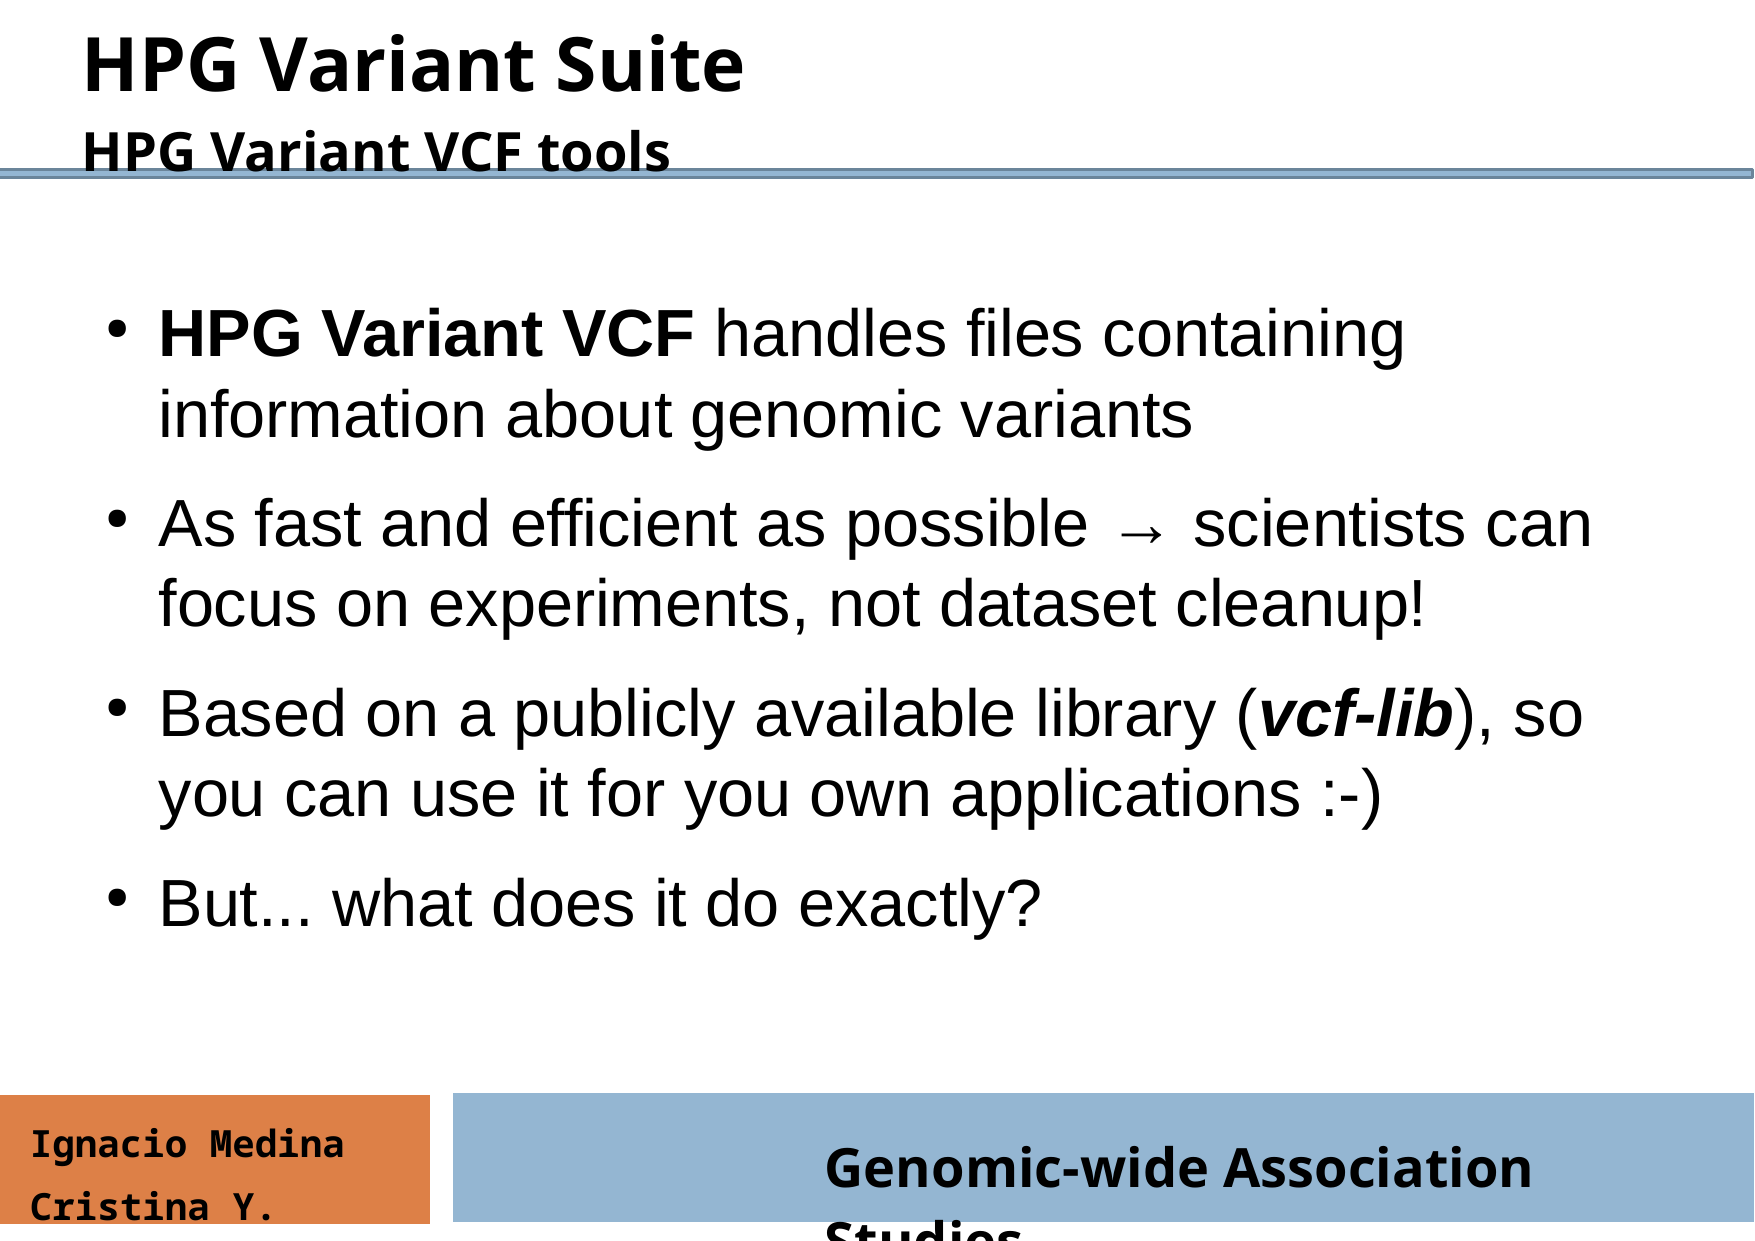

HPG Variant Suite
HPG Variant VCF tools
# HPG Variant VCF handles files containing information about genomic variants
As fast and efficient as possible → scientists can focus on experiments, not dataset cleanup!
Based on a publicly available library (vcf-lib), so you can use it for you own applications :-)
But... what does it do exactly?
Ignacio Medina
Cristina Y. González
Genomic-wide Association Studies